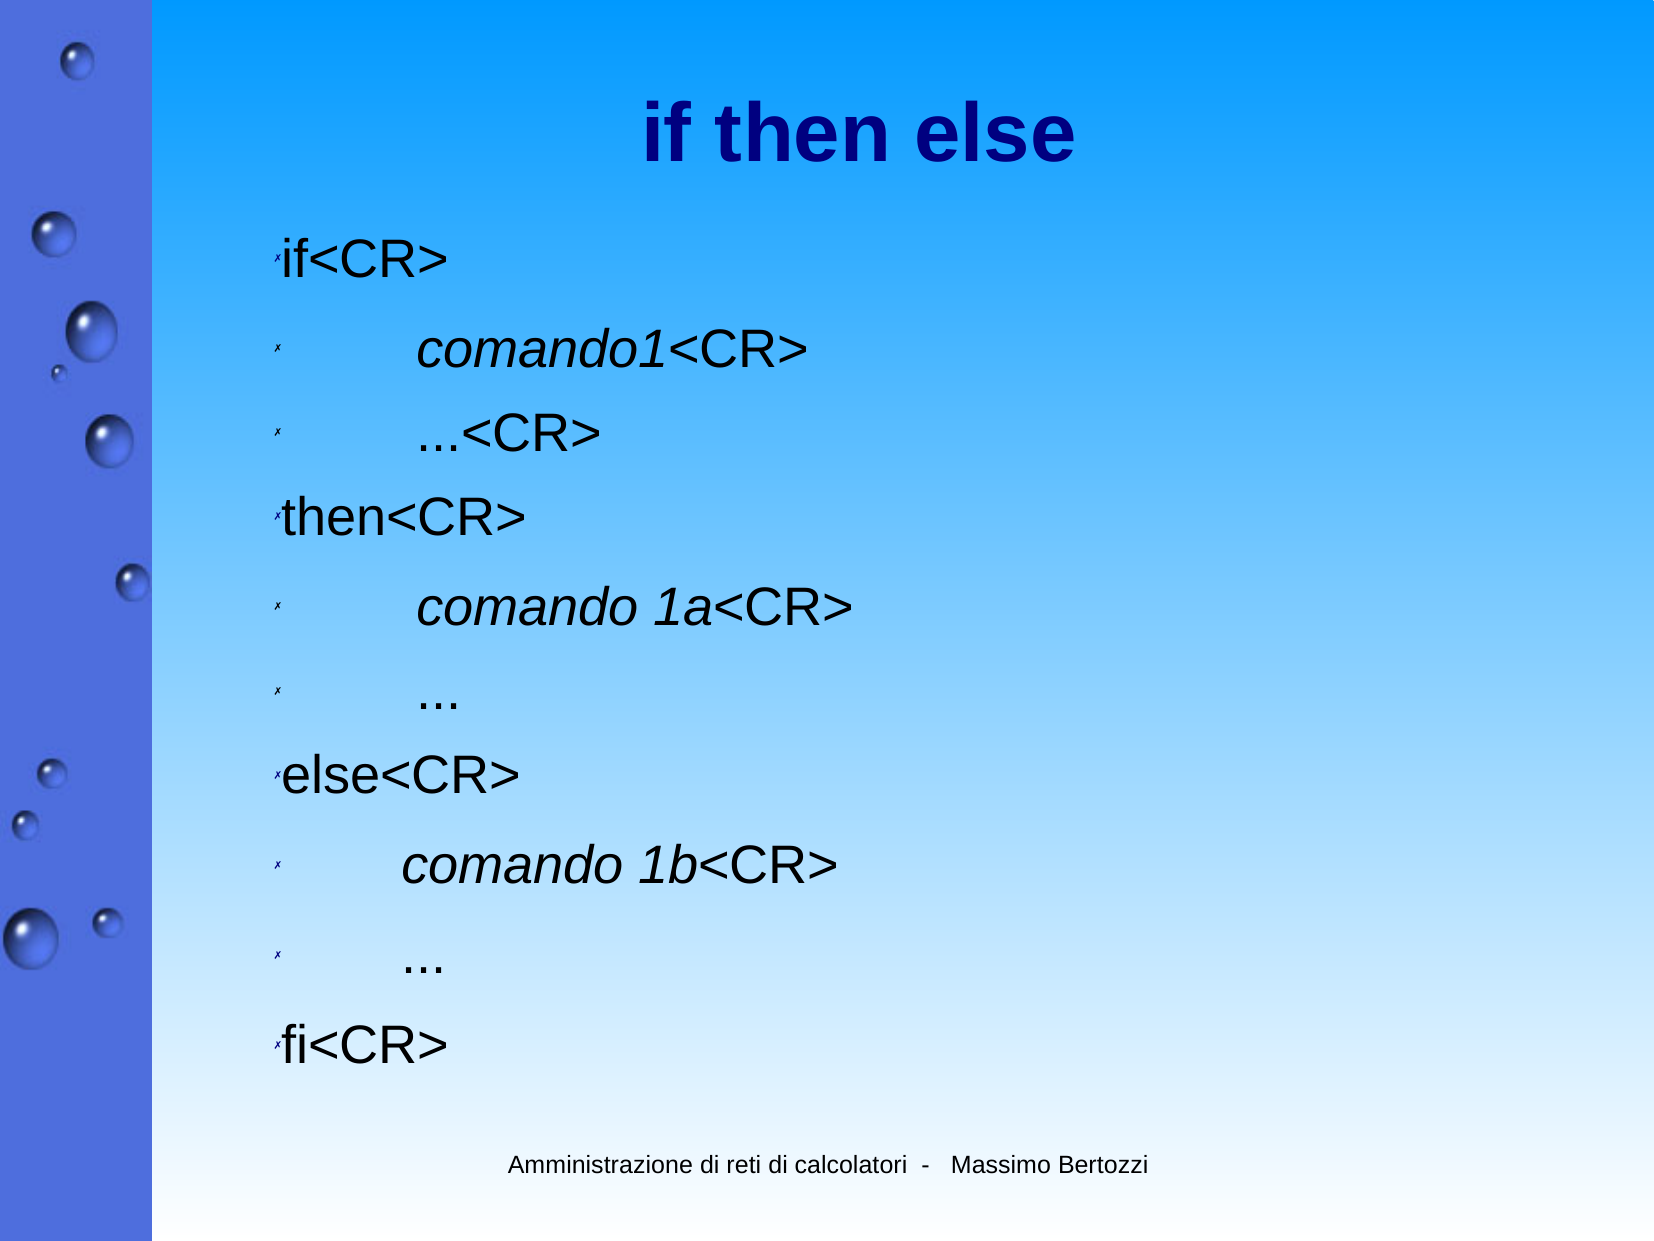

# if then else
if<CR>
 comando1<CR>
 ...<CR>
then<CR>
 comando 1a<CR>
 ...
else<CR>
 comando 1b<CR>
 ...
fi<CR>